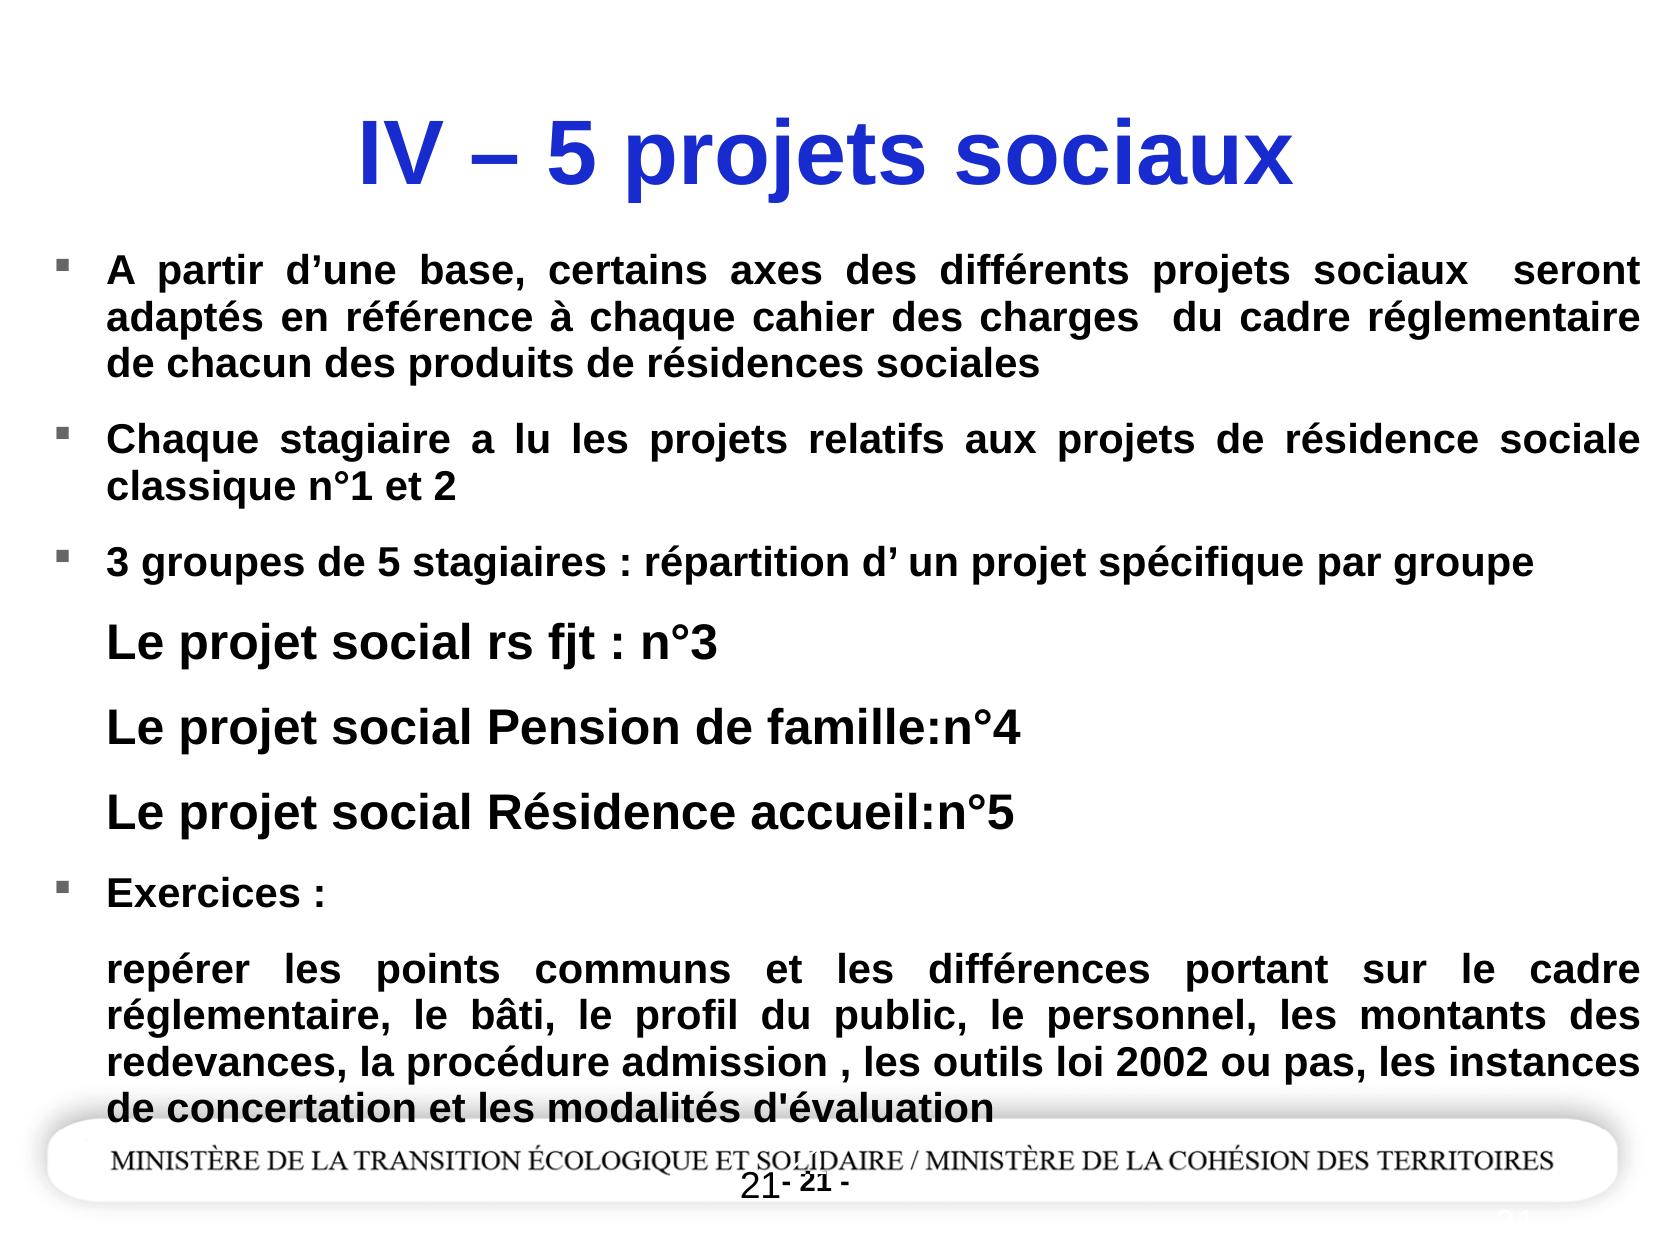

# IV – 5 projets sociaux
A partir d’une base, certains axes des différents projets sociaux seront adaptés en référence à chaque cahier des charges du cadre réglementaire de chacun des produits de résidences sociales
Chaque stagiaire a lu les projets relatifs aux projets de résidence sociale classique n°1 et 2
3 groupes de 5 stagiaires : répartition d’ un projet spécifique par groupe
Le projet social rs fjt : n°3
Le projet social Pension de famille:n°4
Le projet social Résidence accueil:n°5
Exercices :
repérer les points communs et les différences portant sur le cadre réglementaire, le bâti, le profil du public, le personnel, les montants des redevances, la procédure admission , les outils loi 2002 ou pas, les instances de concertation et les modalités d'évaluation